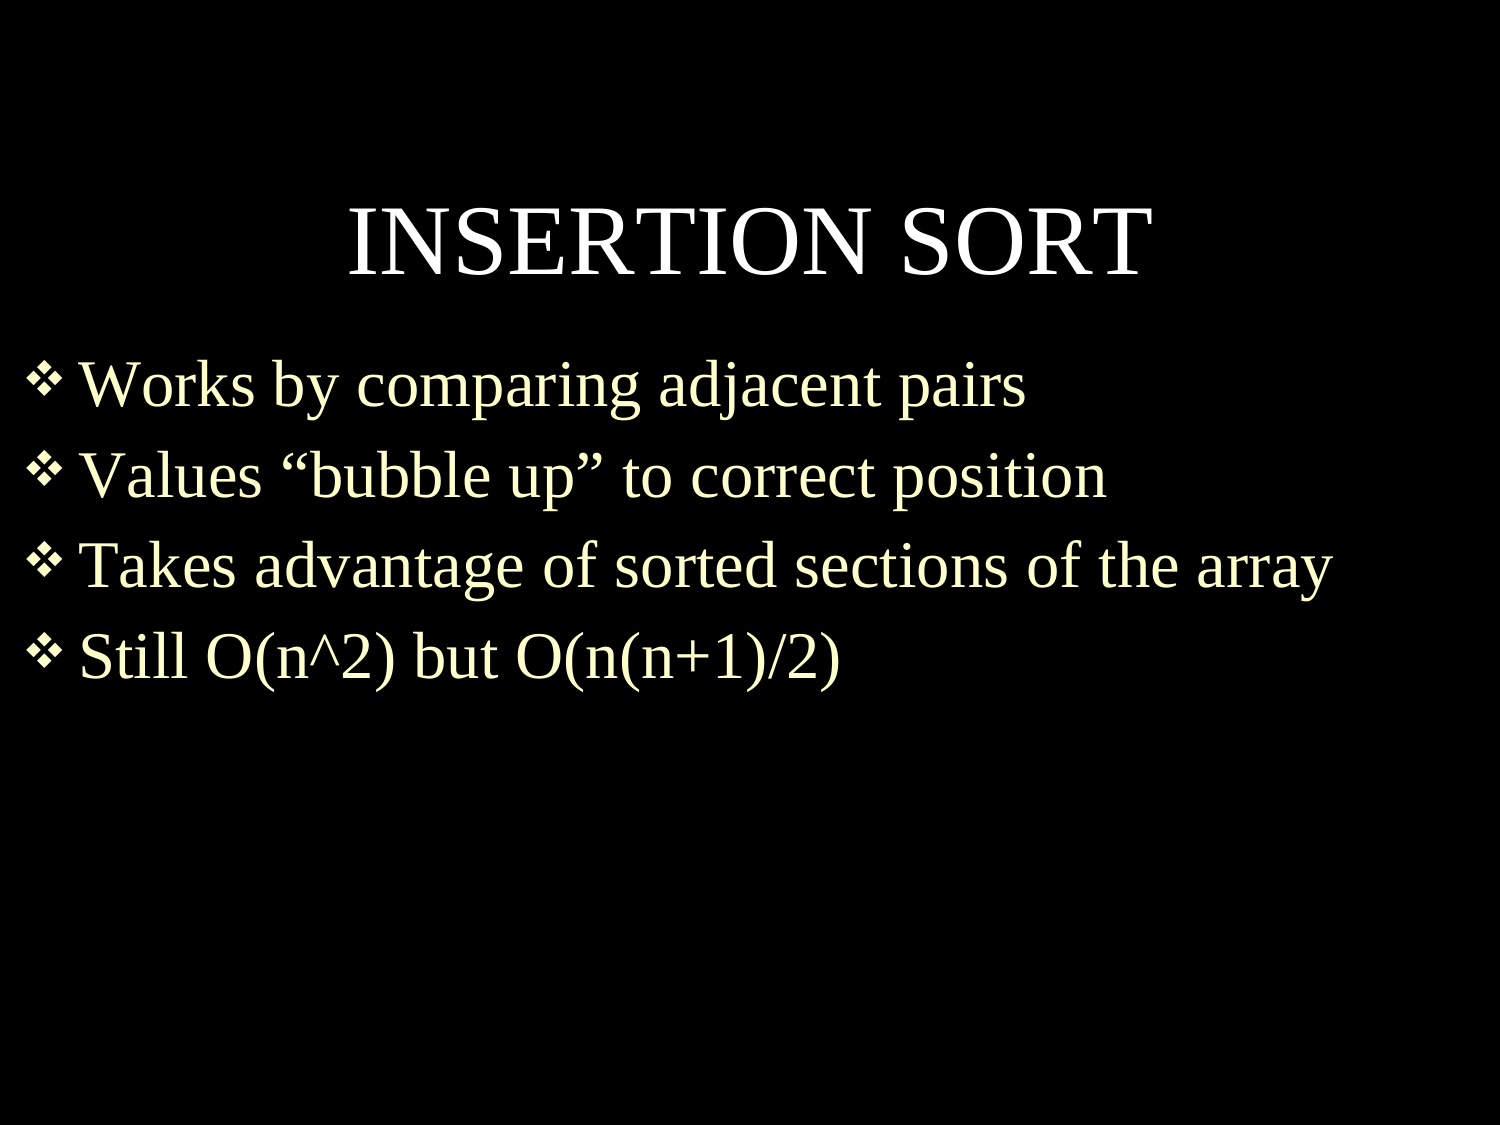

# INSERTION SORT
Works by comparing adjacent pairs
Values “bubble up” to correct position
Takes advantage of sorted sections of the array
Still O(n^2) but O(n(n+1)/2)